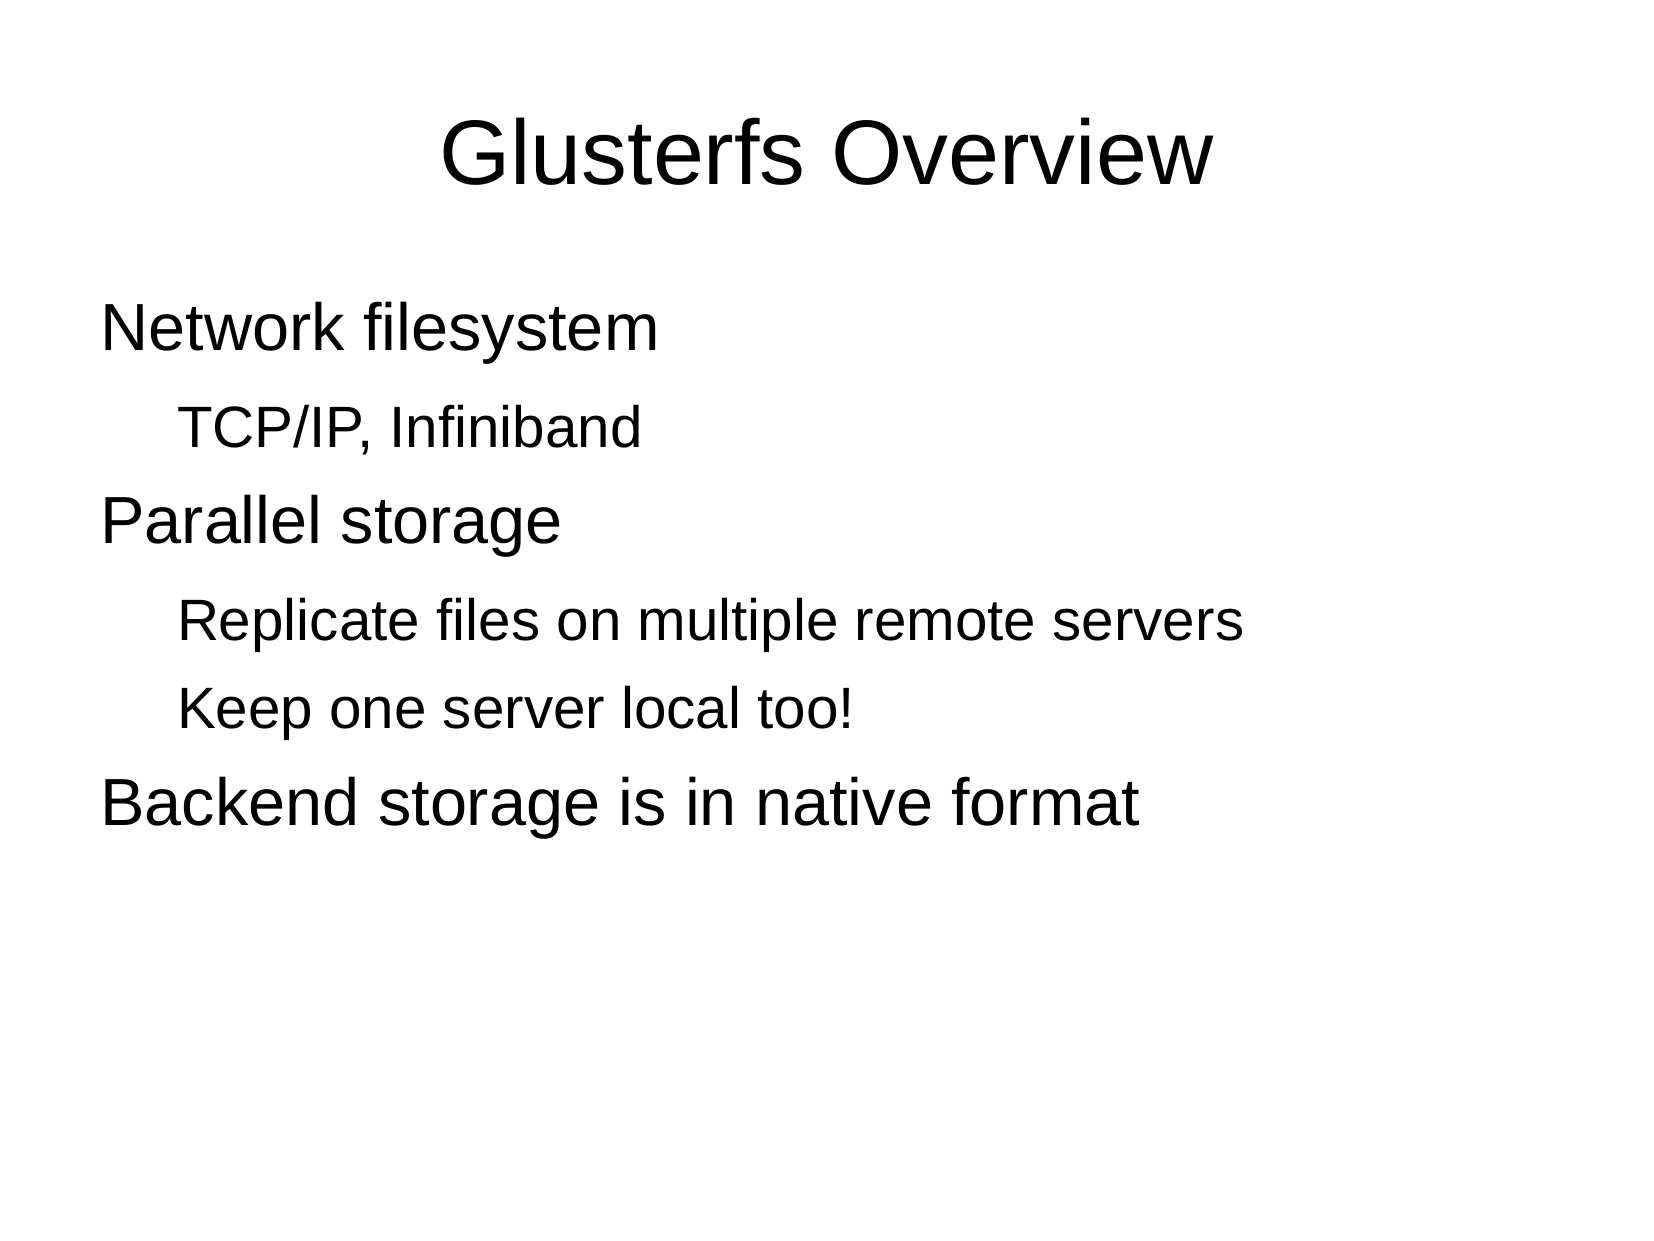

# Glusterfs Overview
Network filesystem
TCP/IP, Infiniband
Parallel storage
Replicate files on multiple remote servers
Keep one server local too!
Backend storage is in native format